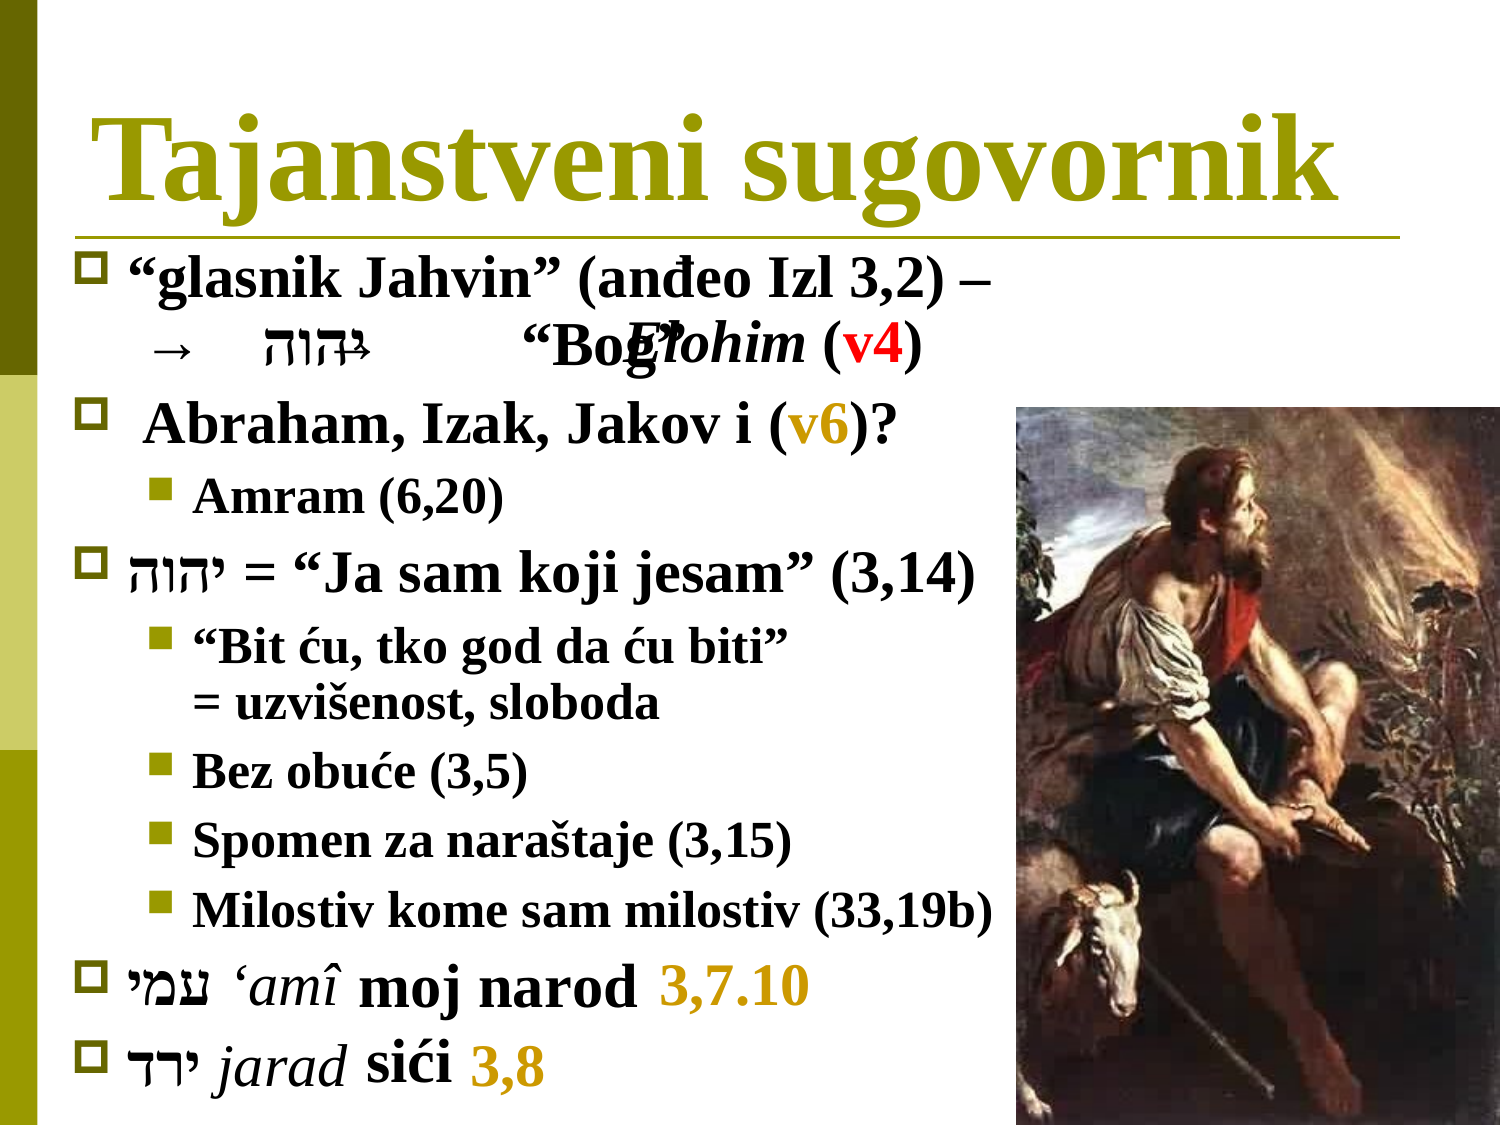

# Tajanstveni sugovornik
“glasnik Jahvin” (anđeo Izl 3,2) –
 → 	 → 		 Elohim (v4)
 Abraham, Izak, Jakov i (v6)?
Amram (6,20)
יהוה = “Ja sam koji jesam” (3,14)
“Bit ću, tko god da ću biti”
= uzvišenost, sloboda
Bez obuće (3,5)
Spomen za naraštaje (3,15)
Milostiv kome sam milostiv (33,19b)
עמי ‘amî 3,7.10
ירד jarad 3,8
יהוה
“Bog”
moj narod
sići